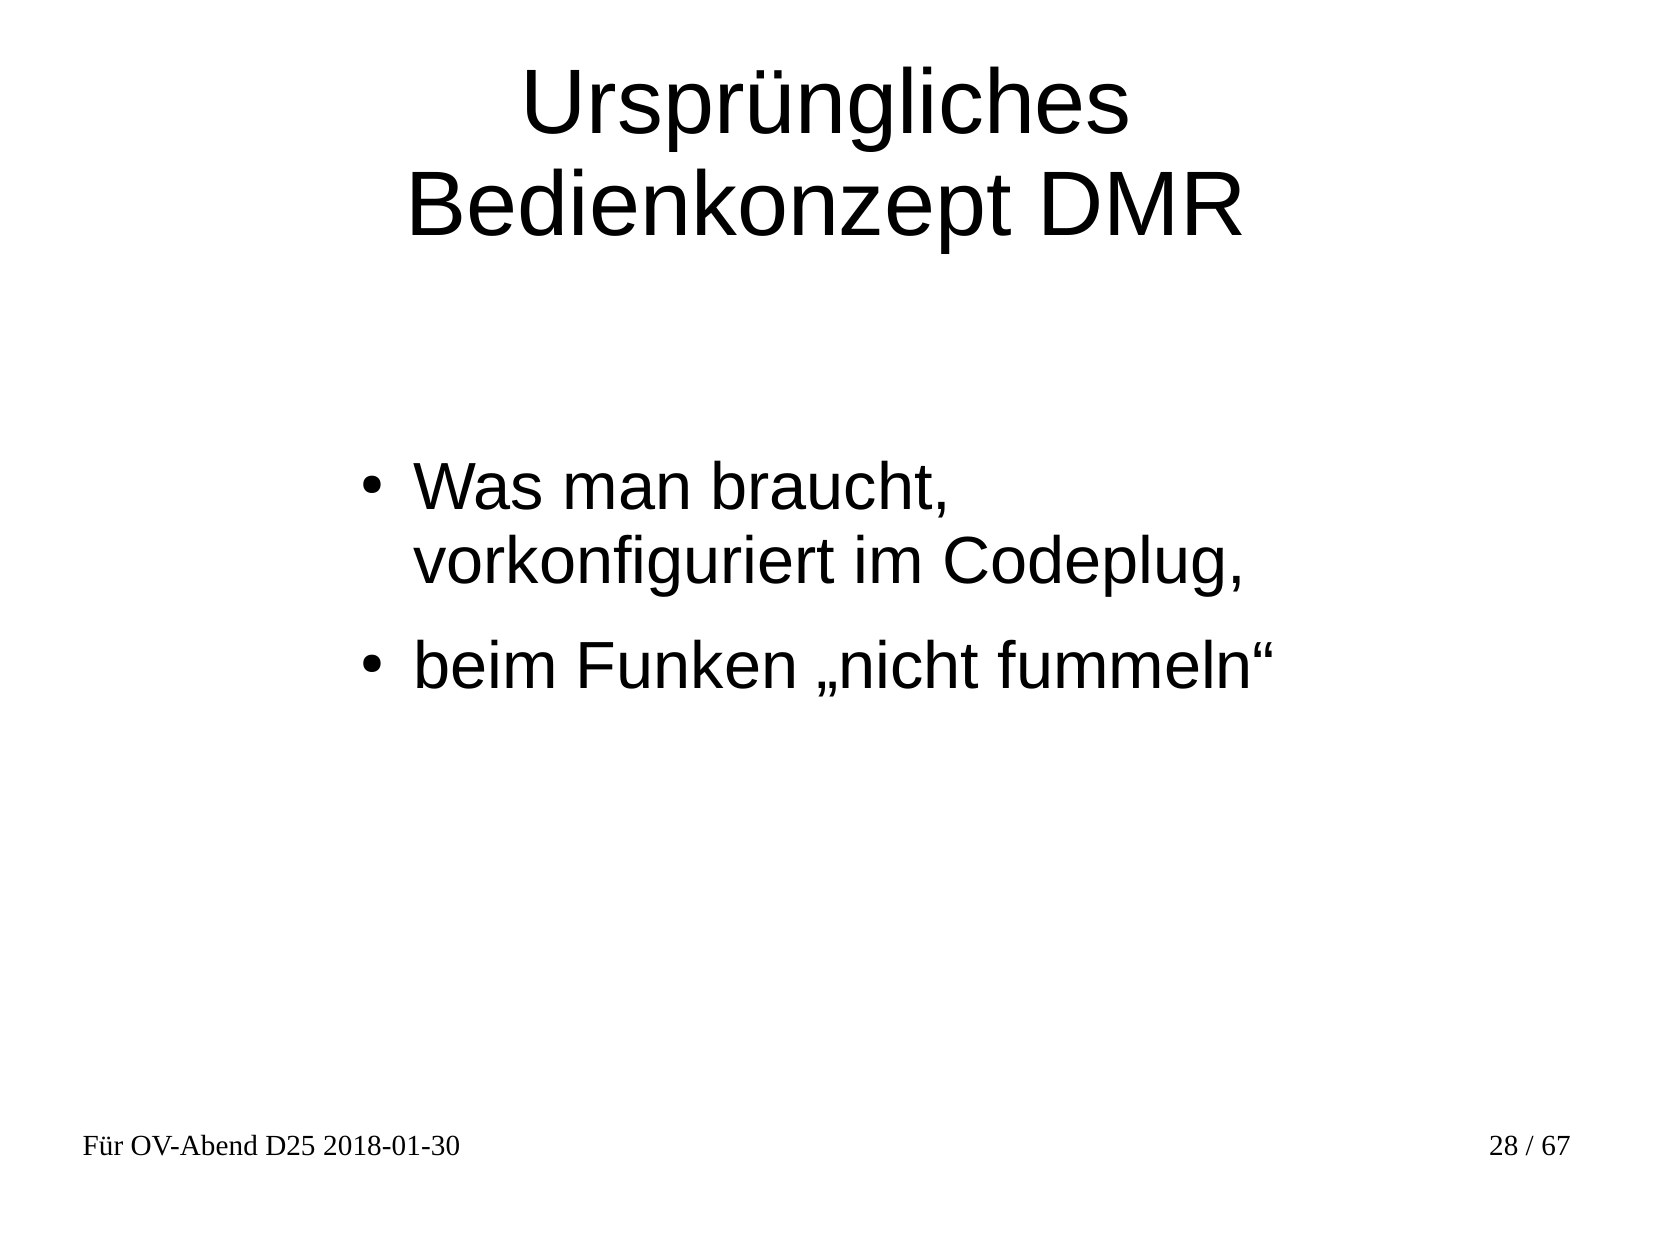

# Ursprüngliches Bedienkonzept DMR
Was man braucht,
vorkonfiguriert im Codeplug,
beim Funken „nicht fummeln“
28